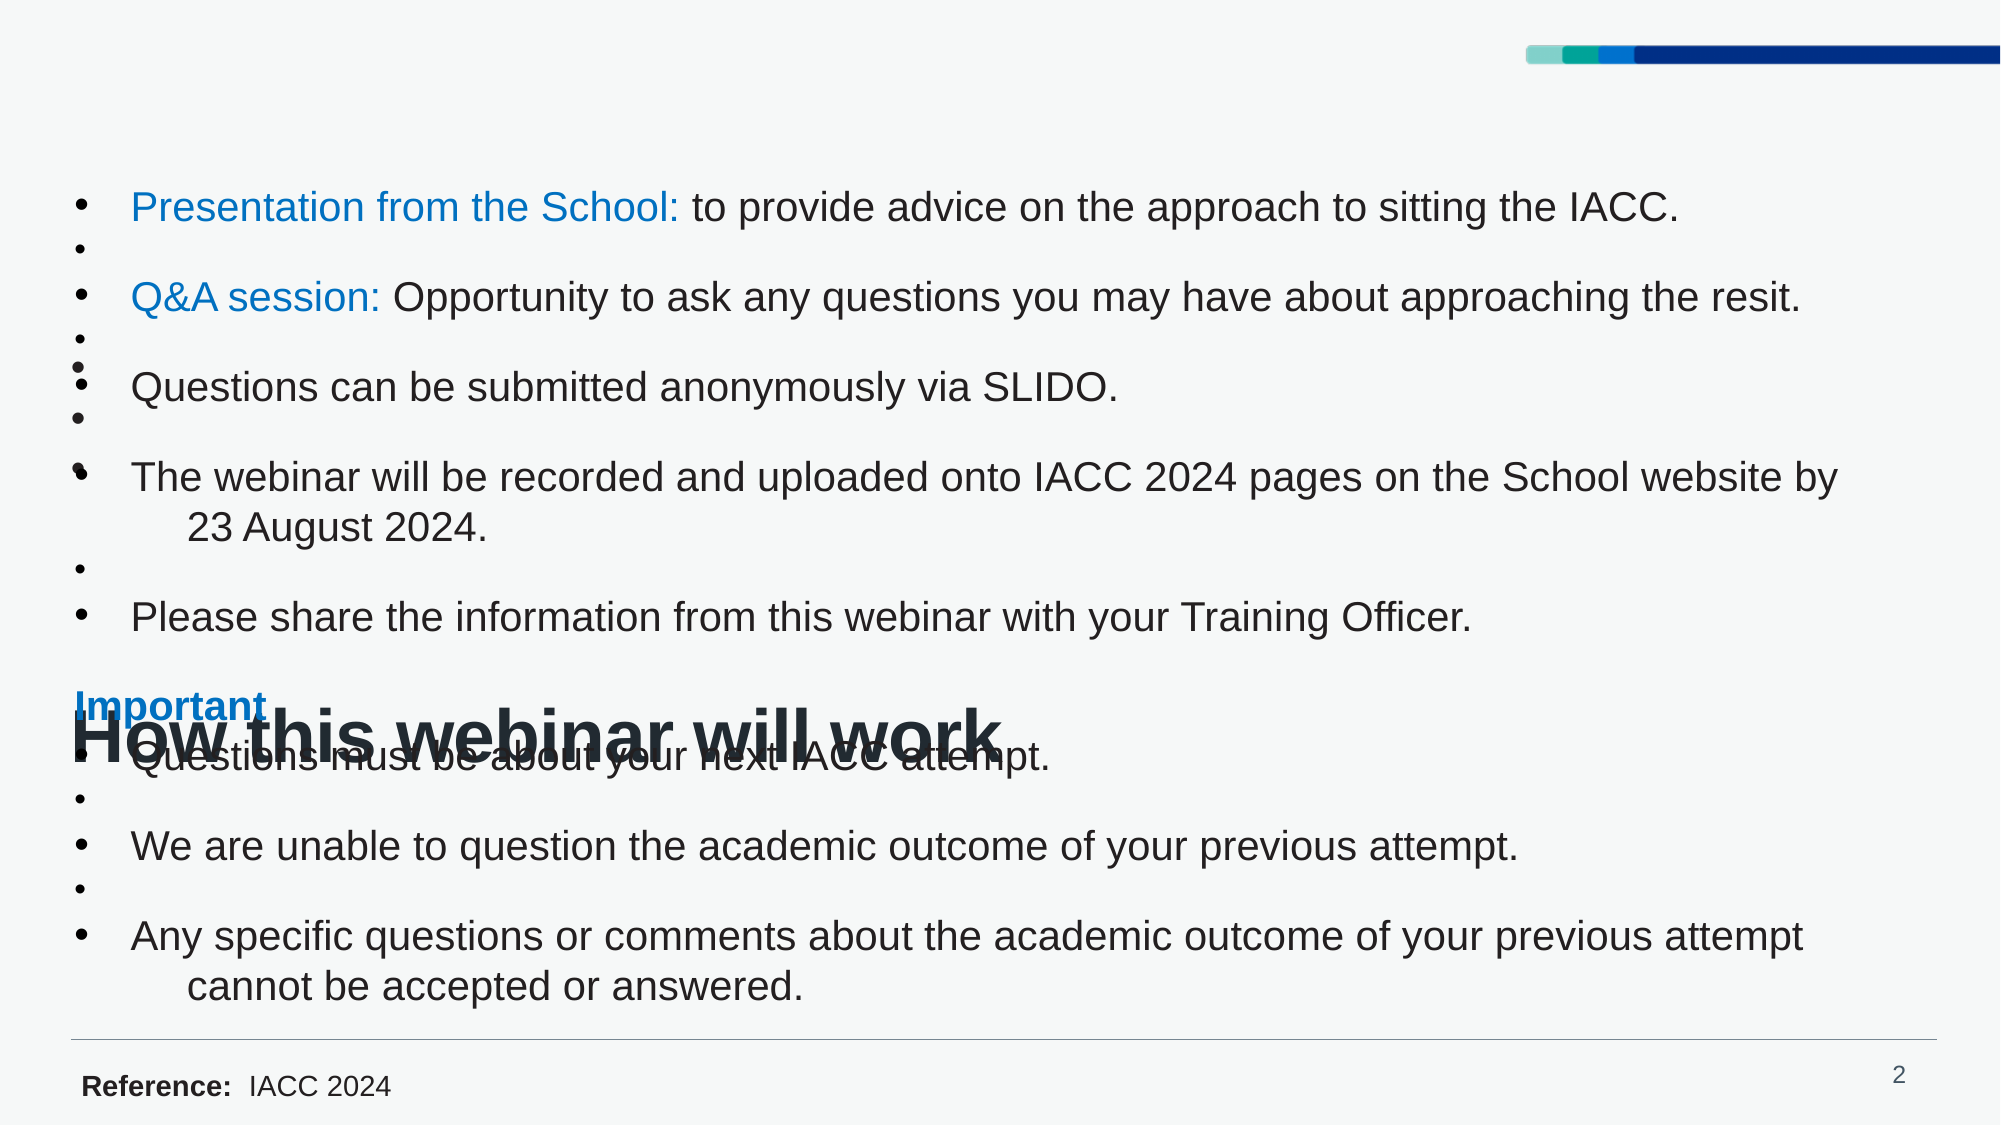

Presentation from the School: to provide advice on the approach to sitting the IACC.
Q&A session: Opportunity to ask any questions you may have about approaching the resit.
Questions can be submitted anonymously via SLIDO.
The webinar will be recorded and uploaded onto IACC 2024 pages on the School website by 23 August 2024.
Please share the information from this webinar with your Training Officer.
Important
Questions must be about your next IACC attempt.
We are unable to question the academic outcome of your previous attempt.
Any specific questions or comments about the academic outcome of your previous attempt cannot be accepted or answered.
# How this webinar will work
Reference: IACC 2024